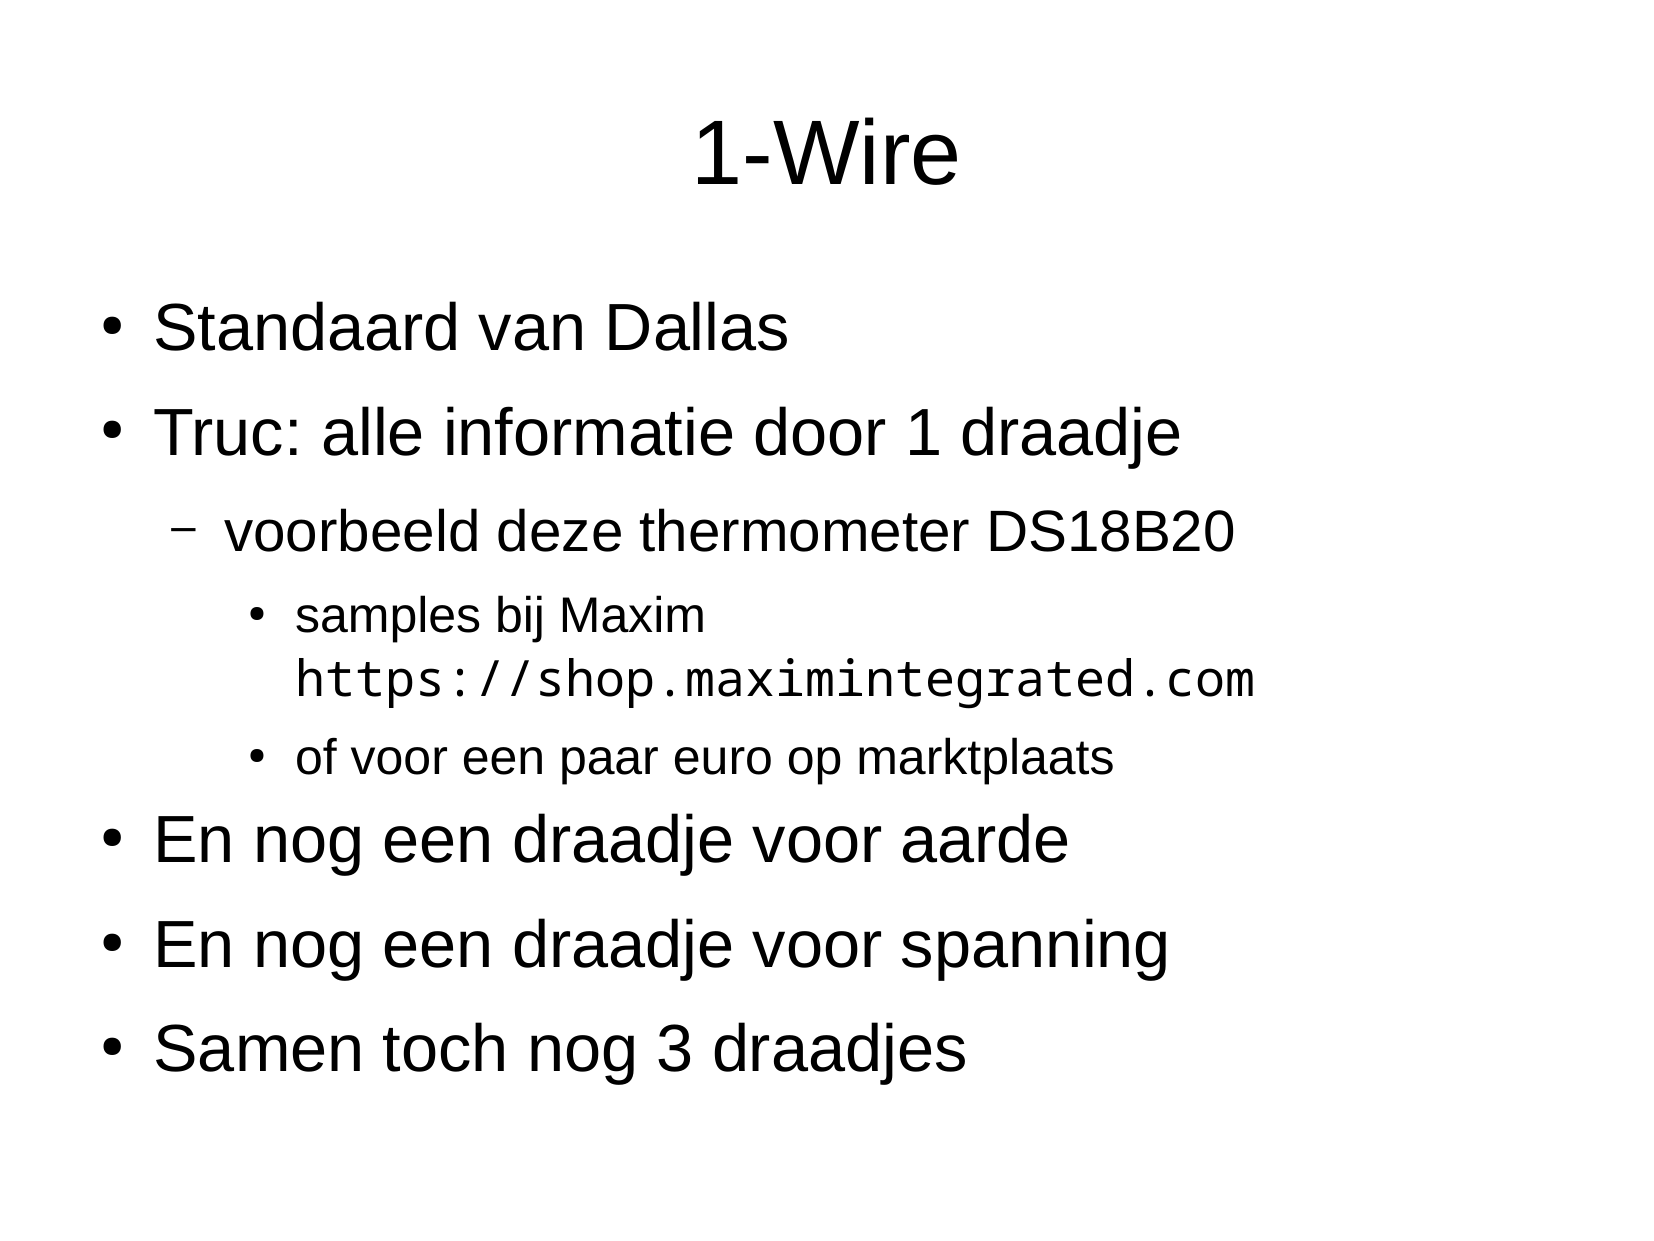

# 1-Wire
Standaard van Dallas
Truc: alle informatie door 1 draadje
voorbeeld deze thermometer DS18B20
samples bij Maxim https://shop.maximintegrated.com
of voor een paar euro op marktplaats
En nog een draadje voor aarde
En nog een draadje voor spanning
Samen toch nog 3 draadjes